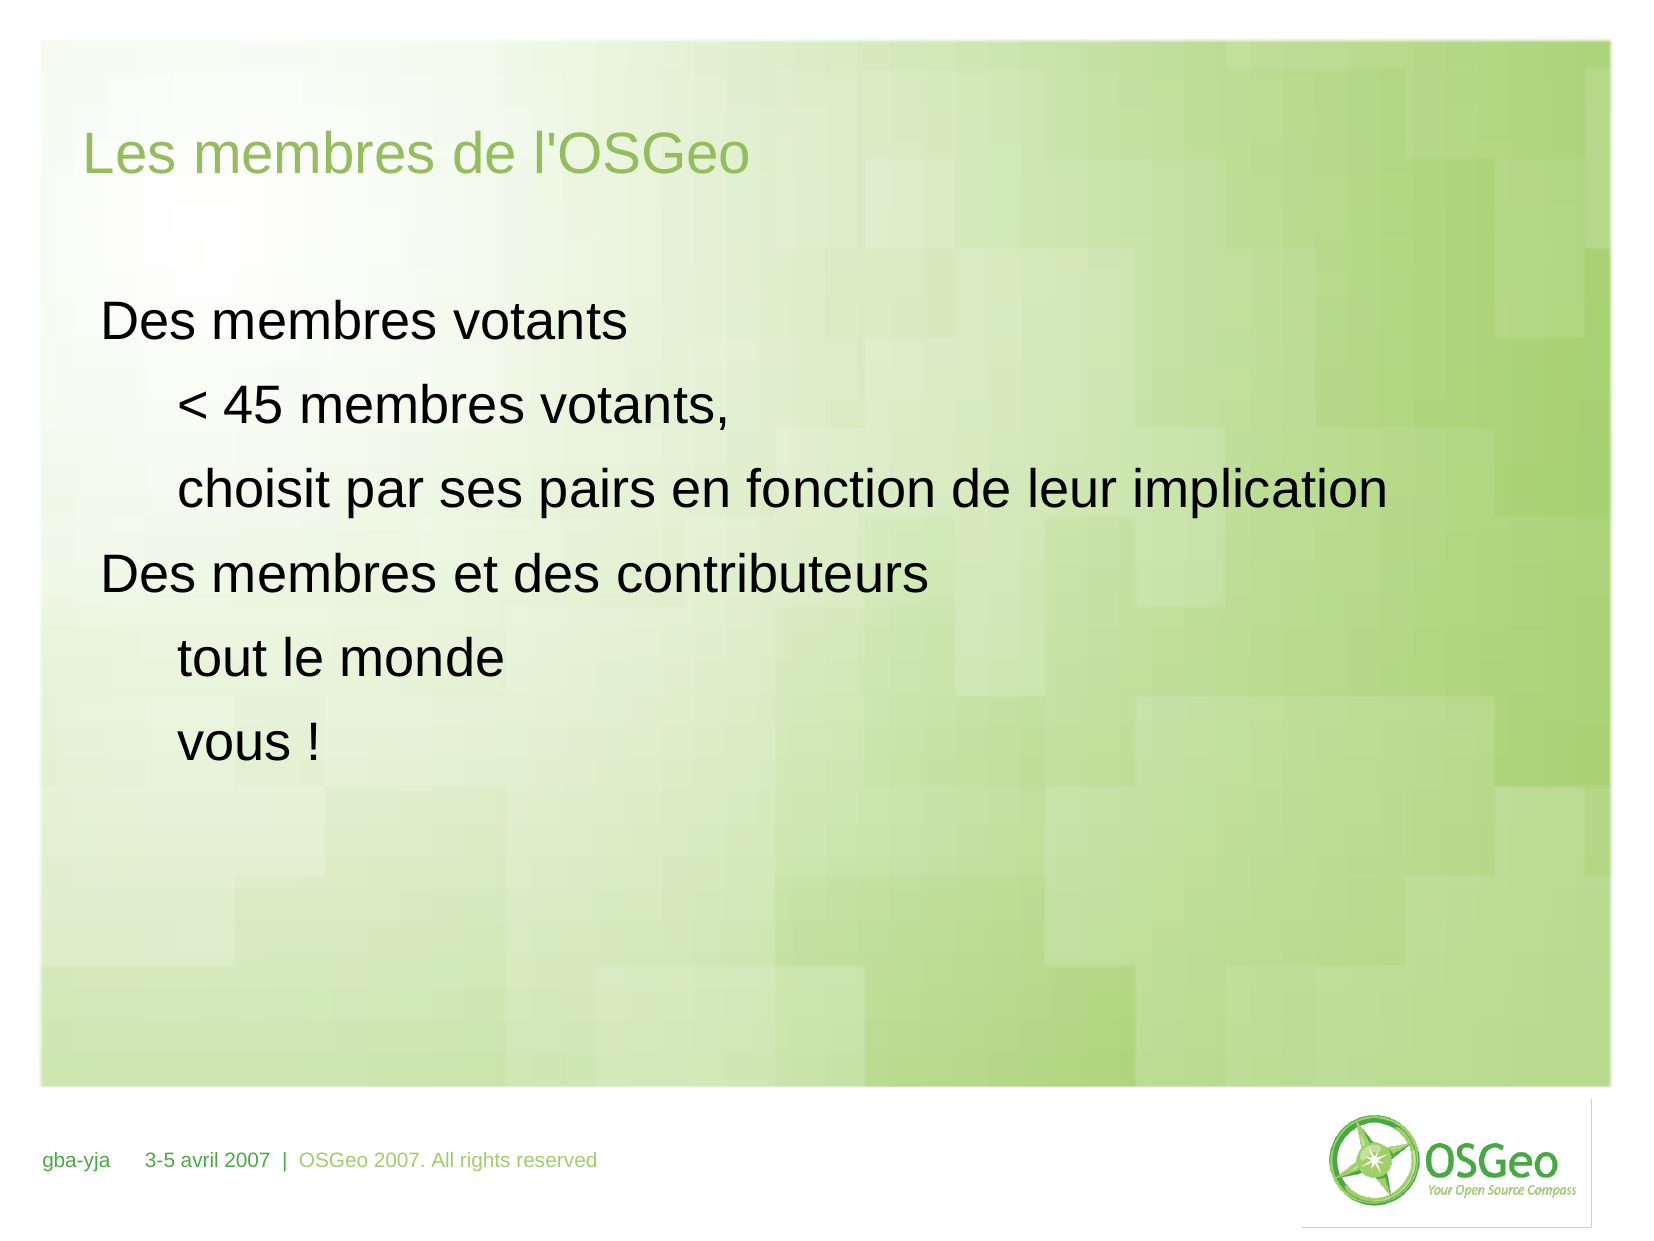

# Les membres de l'OSGeo
Des membres votants
< 45 membres votants,
choisit par ses pairs en fonction de leur implication
Des membres et des contributeurs
tout le monde
vous !